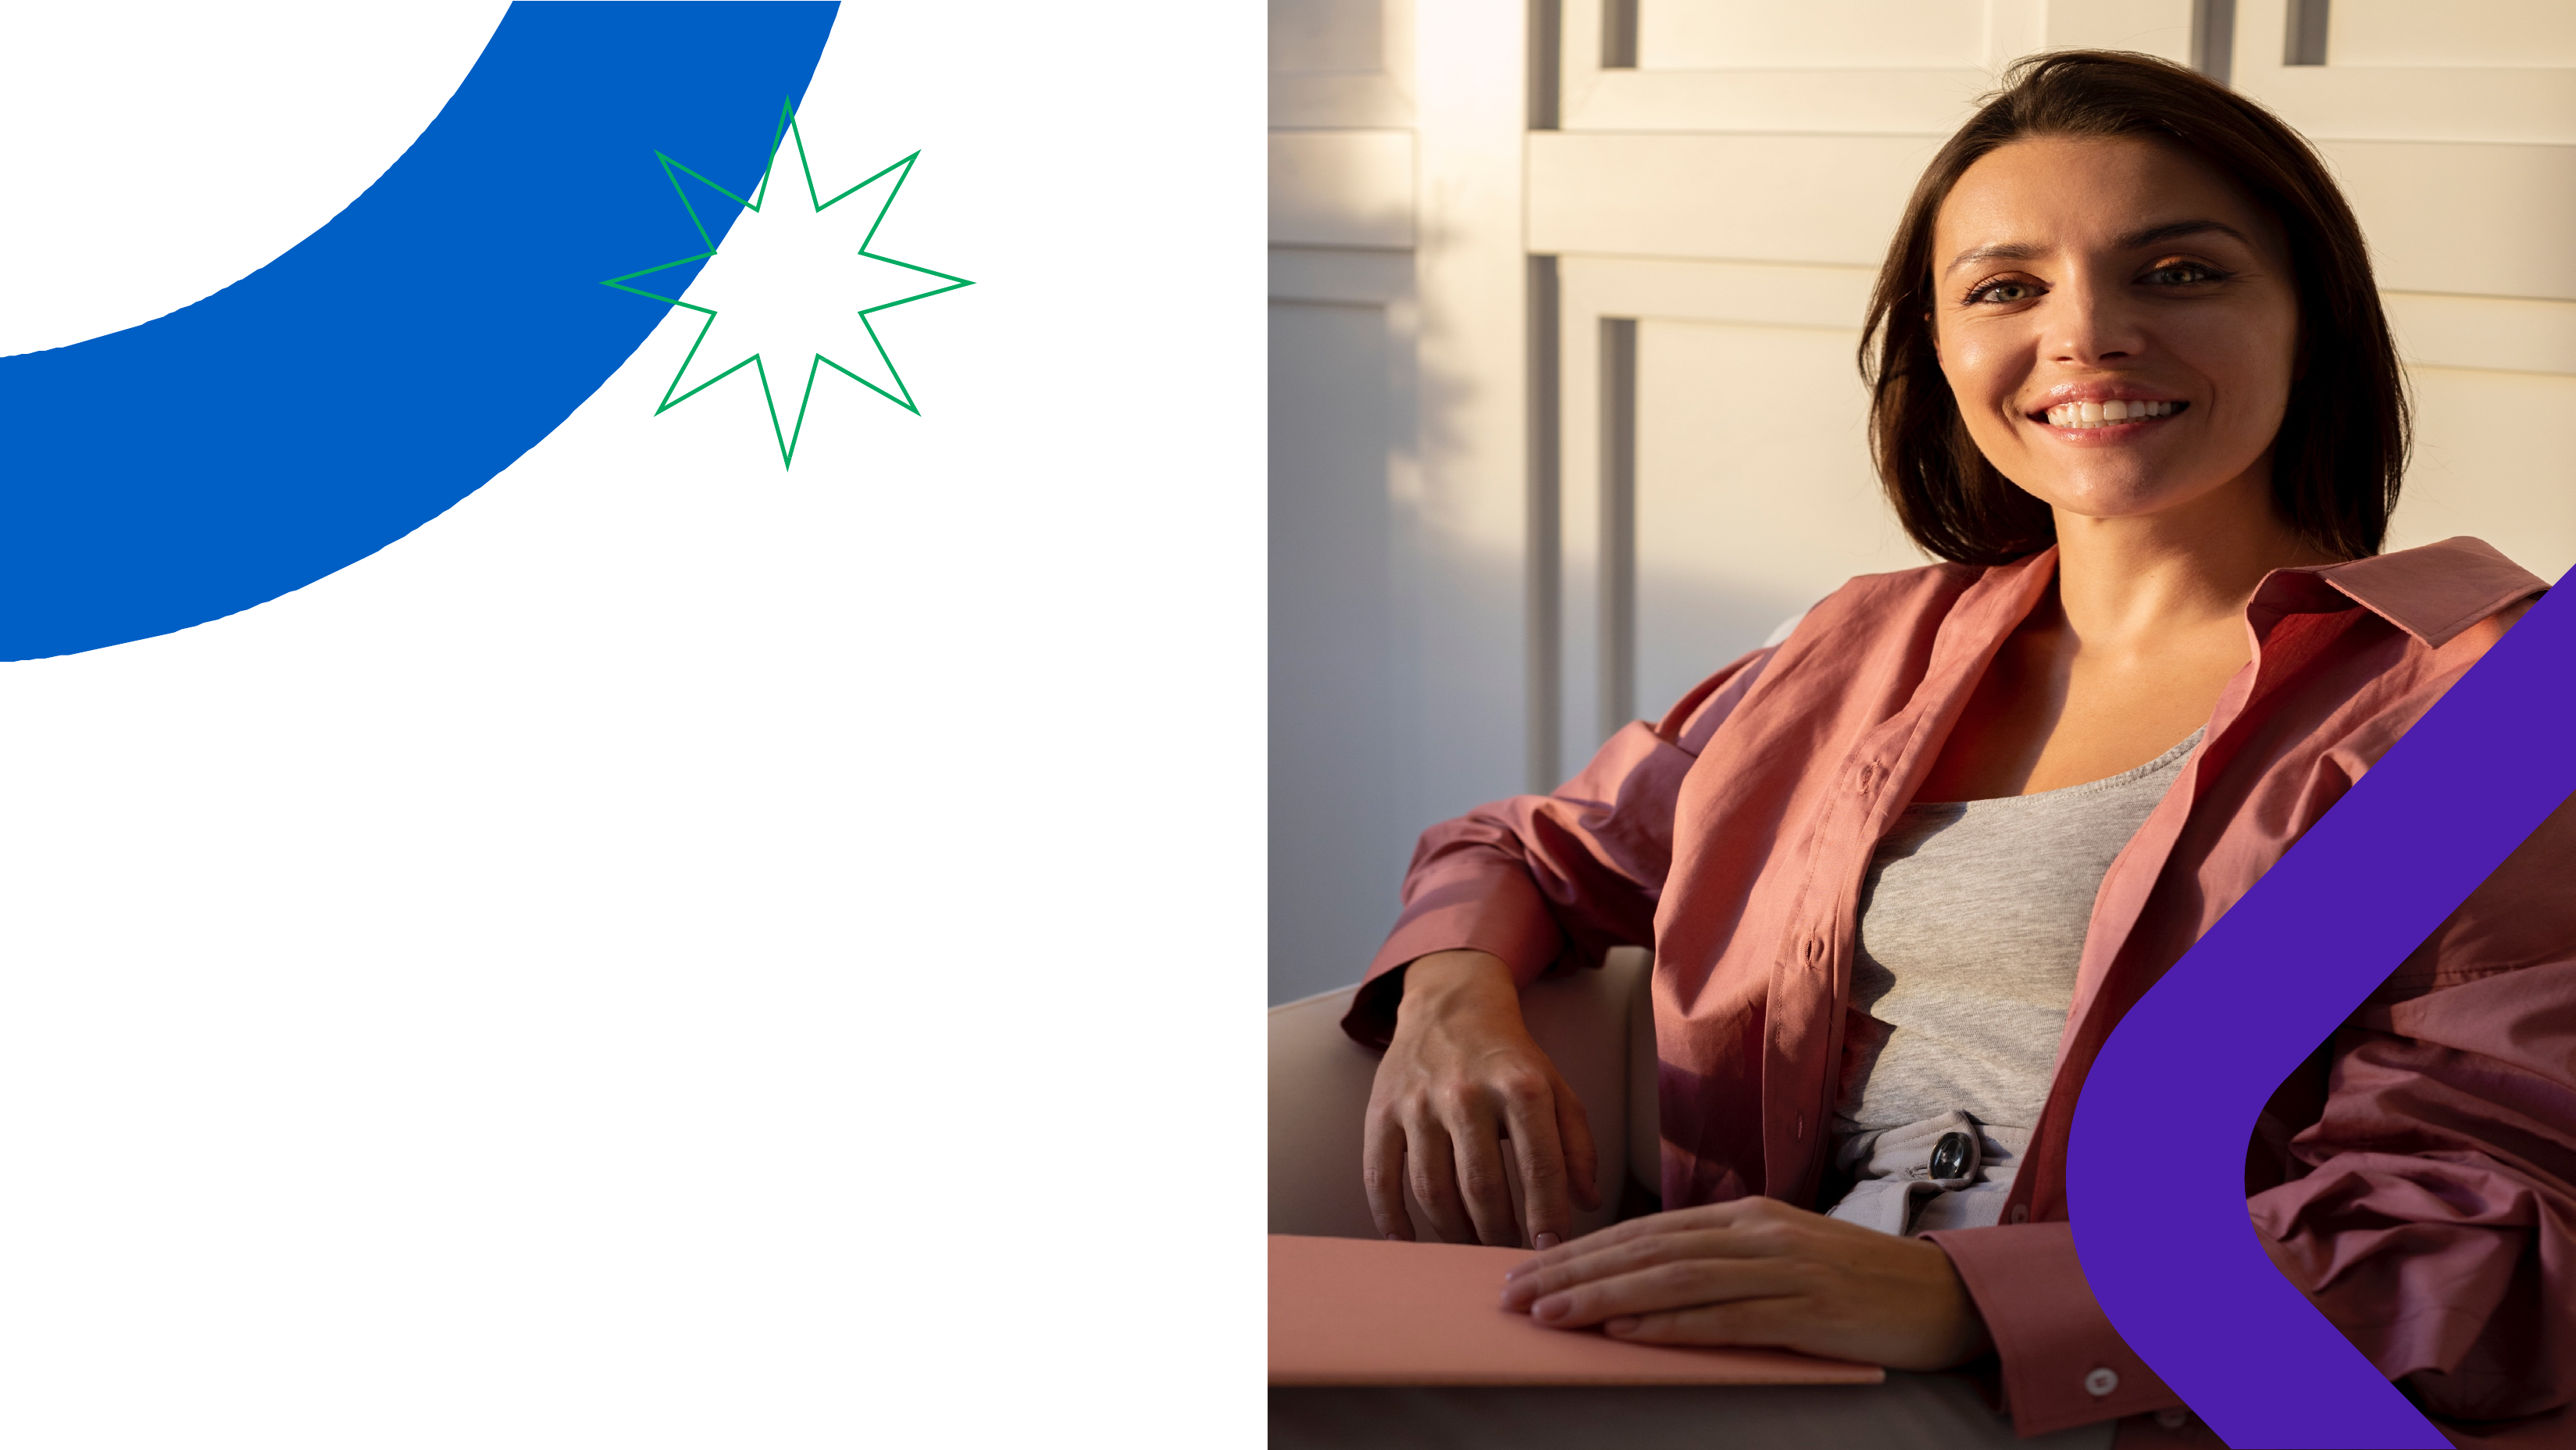

MOST LIKELY TO CHANGE THE RADIO STATION
Ginger Vitis